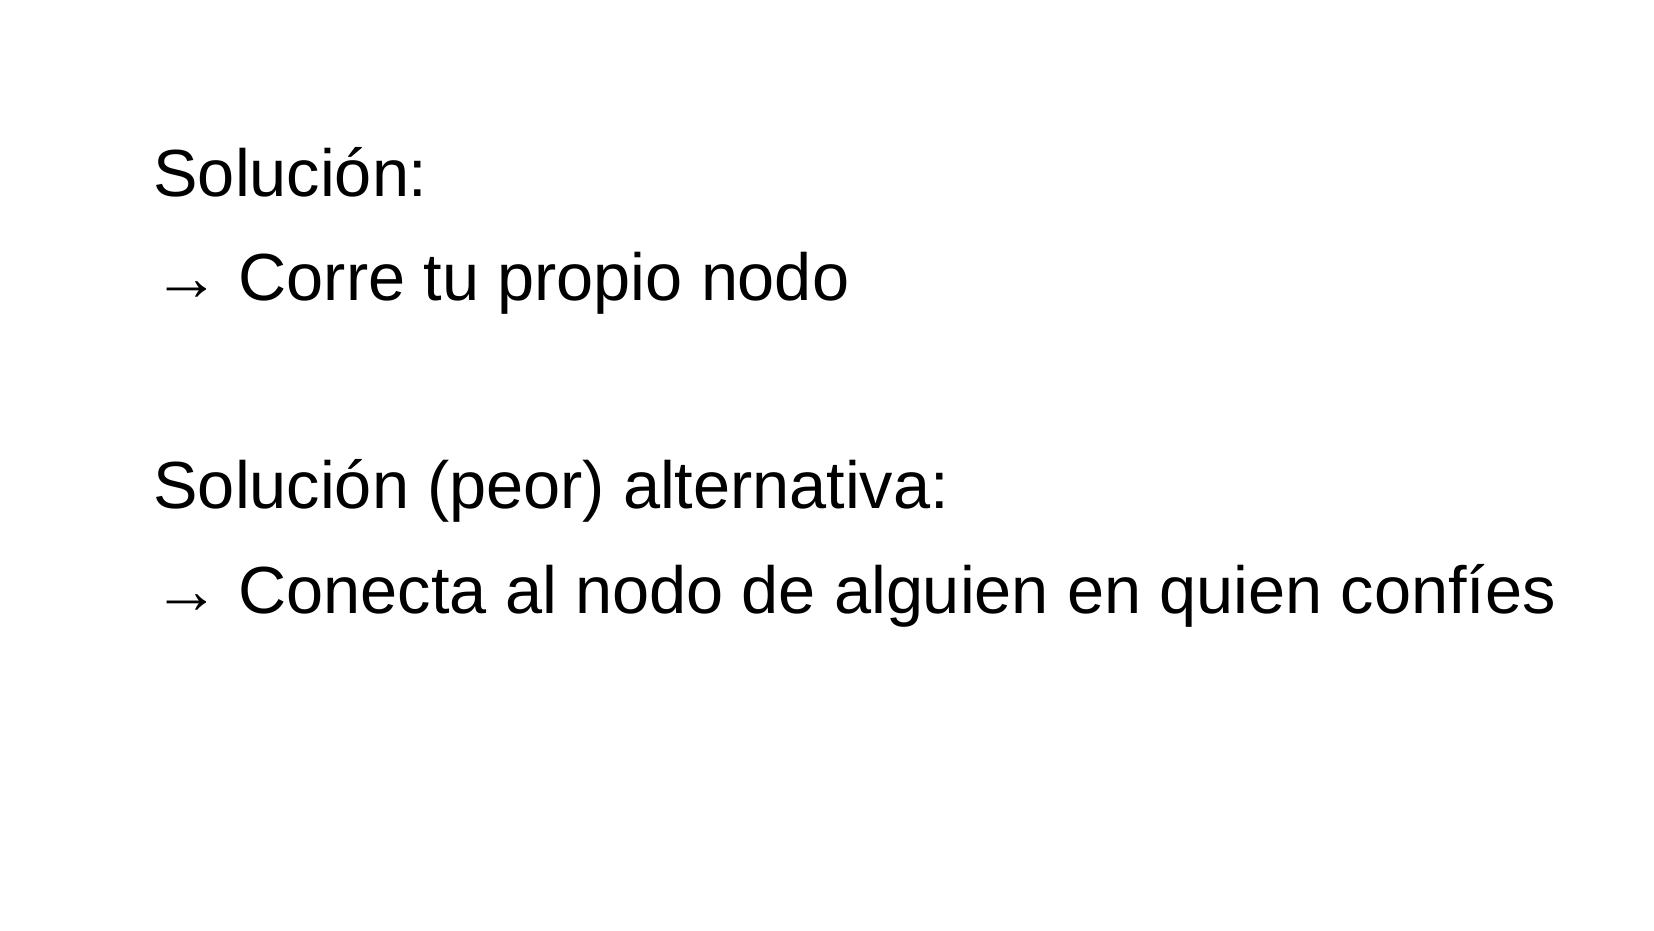

# Solución:
→ Corre tu propio nodo
Solución (peor) alternativa:
→ Conecta al nodo de alguien en quien confíes